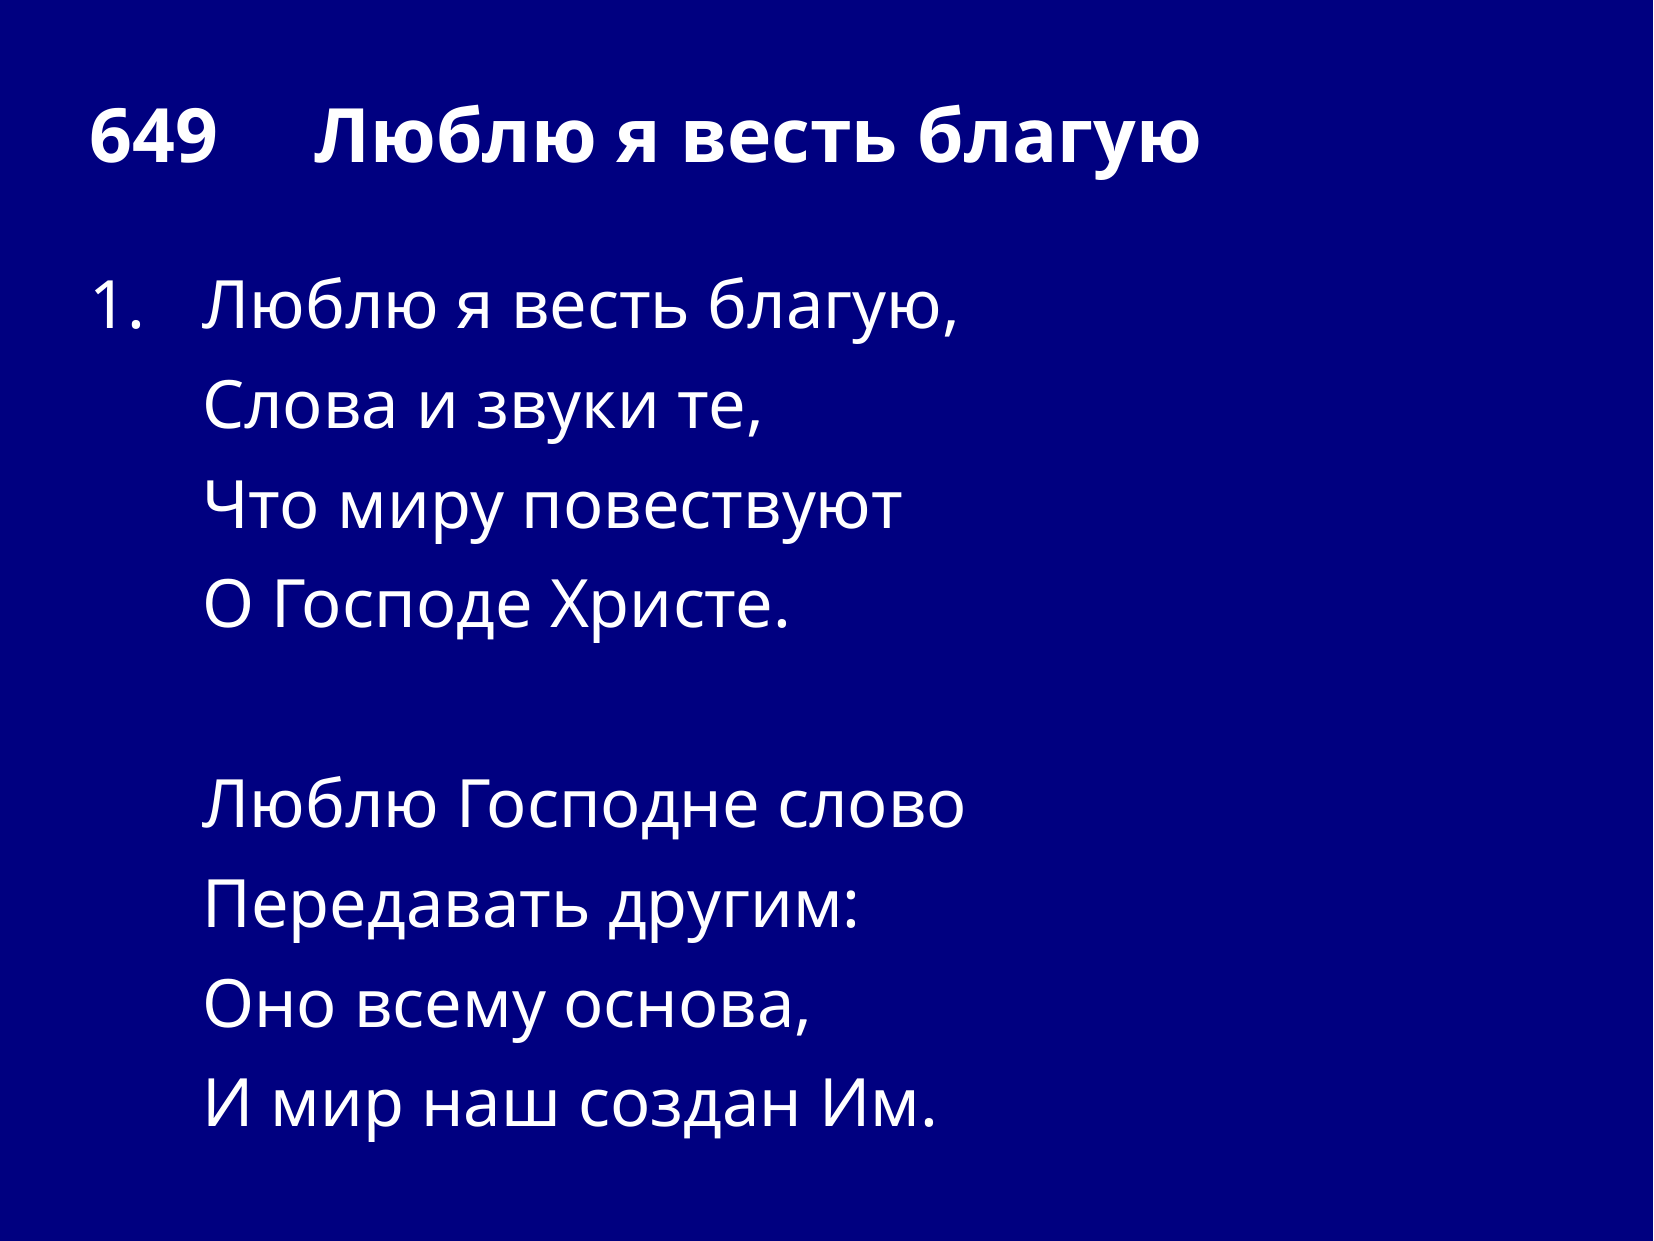

649	Люблю я весть благую
1.	Люблю я весть благую,
	Слова и звуки те,
	Что миру повествуют
	О Господе Христе.
	Люблю Господне слово
	Передавать другим:
	Оно всему основа,
	И мир наш создан Им.